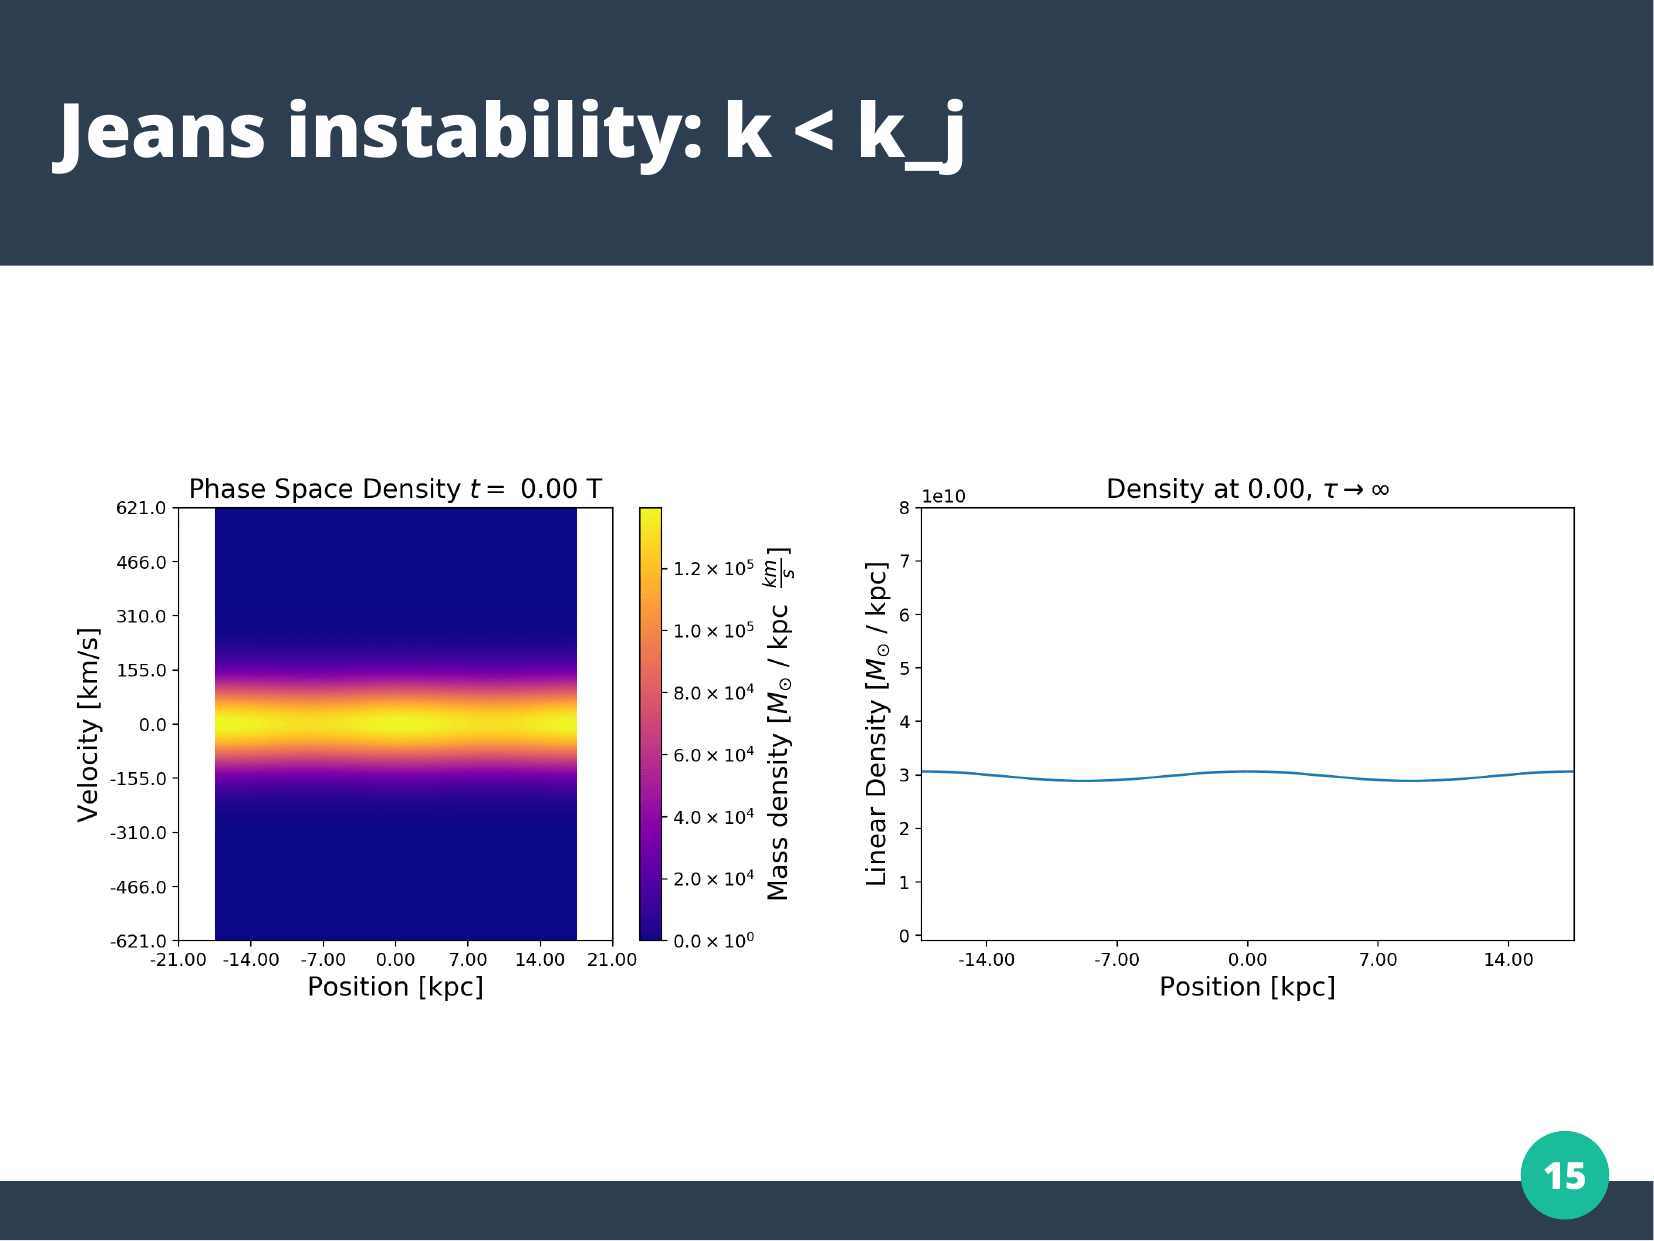

# Jeans instability: k < k_j
15